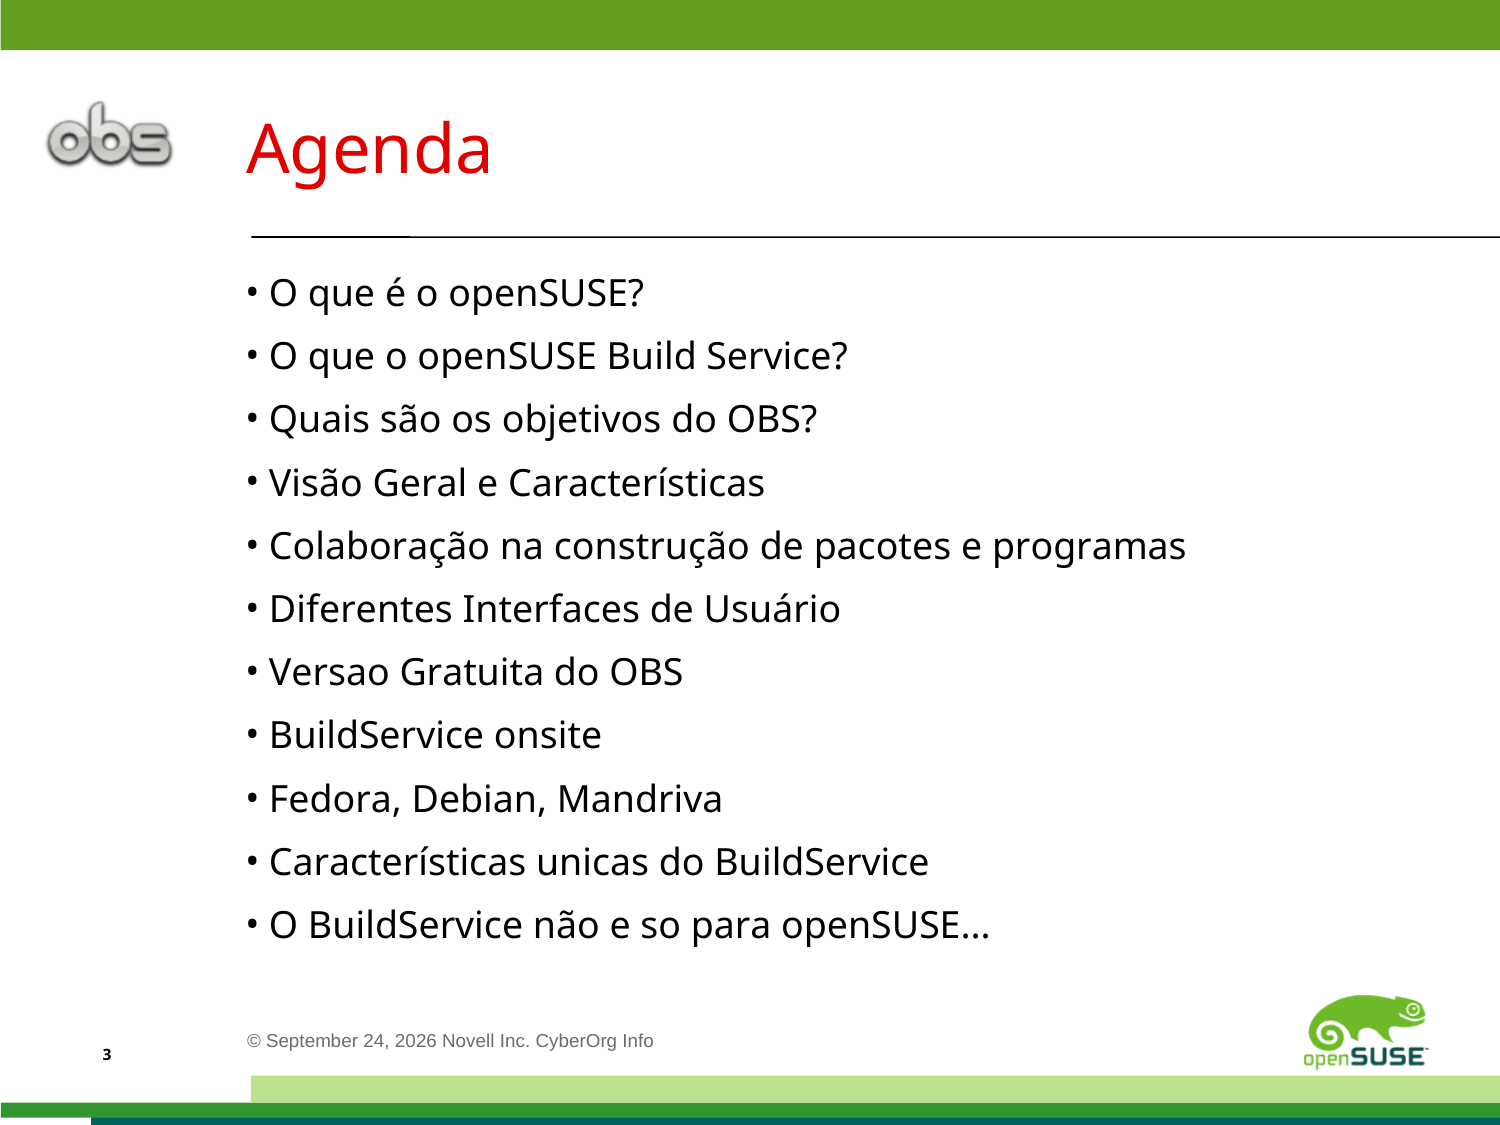

# Agenda
 O que é o openSUSE?
 O que o openSUSE Build Service?
 Quais são os objetivos do OBS?
 Visão Geral e Características
 Colaboração na construção de pacotes e programas
 Diferentes Interfaces de Usuário
 Versao Gratuita do OBS
 BuildService onsite
 Fedora, Debian, Mandriva
 Características unicas do BuildService
 O BuildService não e so para openSUSE...